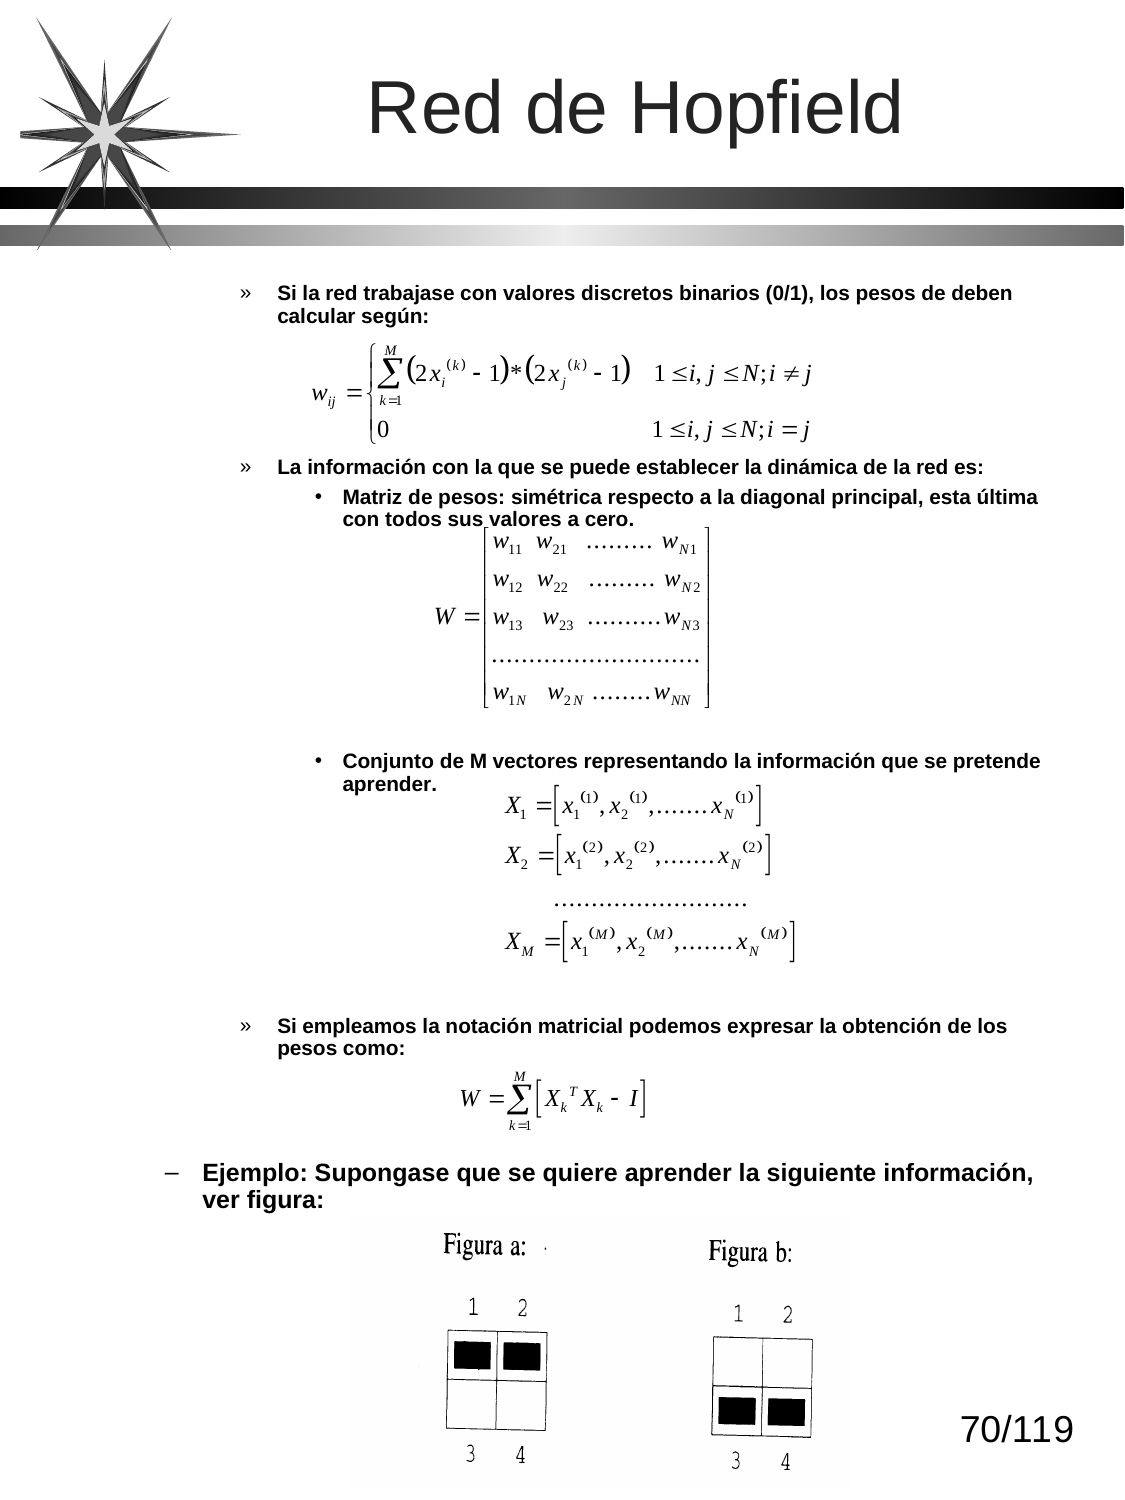

# Red de Hopfield
Si la red trabajase con valores discretos binarios (0/1), los pesos de deben calcular según:
La información con la que se puede establecer la dinámica de la red es:
Matriz de pesos: simétrica respecto a la diagonal principal, esta última con todos sus valores a cero.
Conjunto de M vectores representando la información que se pretende aprender.
Si empleamos la notación matricial podemos expresar la obtención de los pesos como:
Ejemplo: Supongase que se quiere aprender la siguiente información, ver figura: